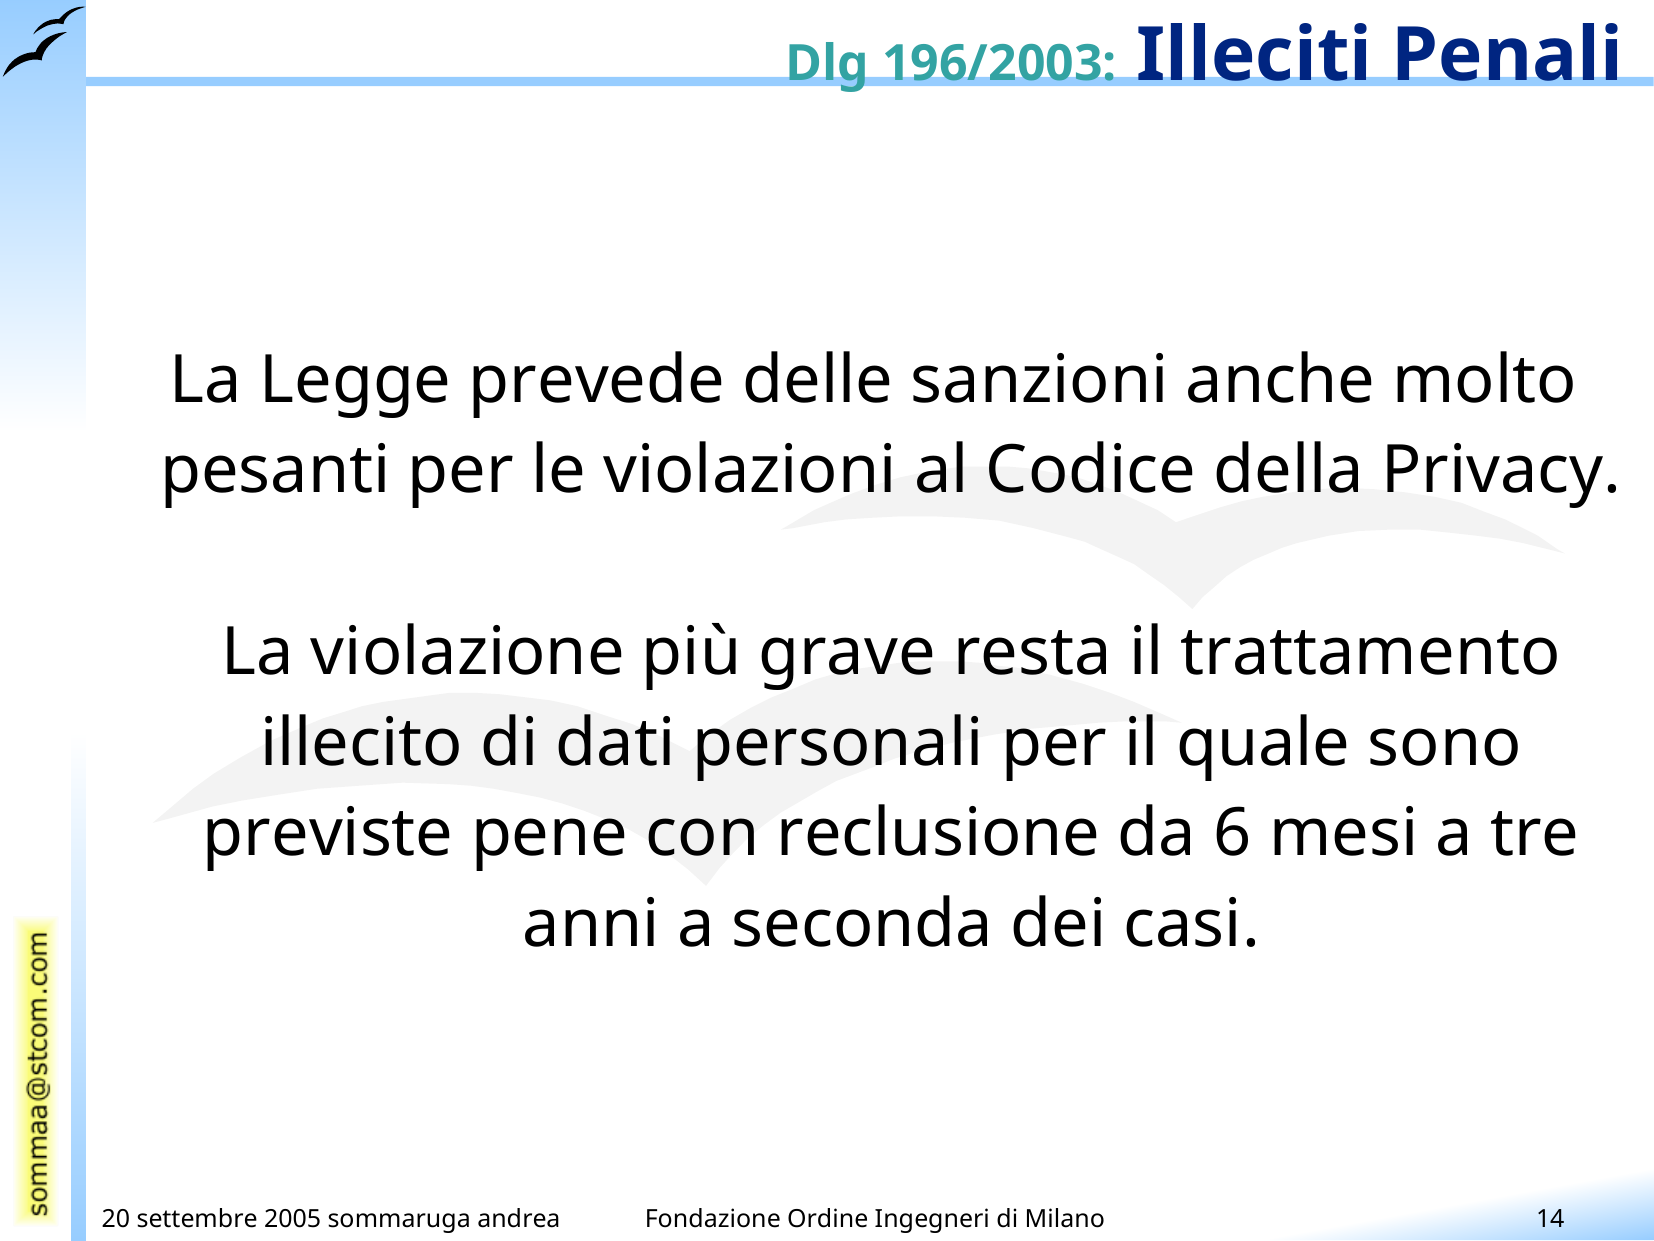

# Dlg 196/2003: Illeciti Penali
La Legge prevede delle sanzioni anche molto pesanti per le violazioni al Codice della Privacy.
La violazione più grave resta il trattamento illecito di dati personali per il quale sono previste pene con reclusione da 6 mesi a tre anni a seconda dei casi.